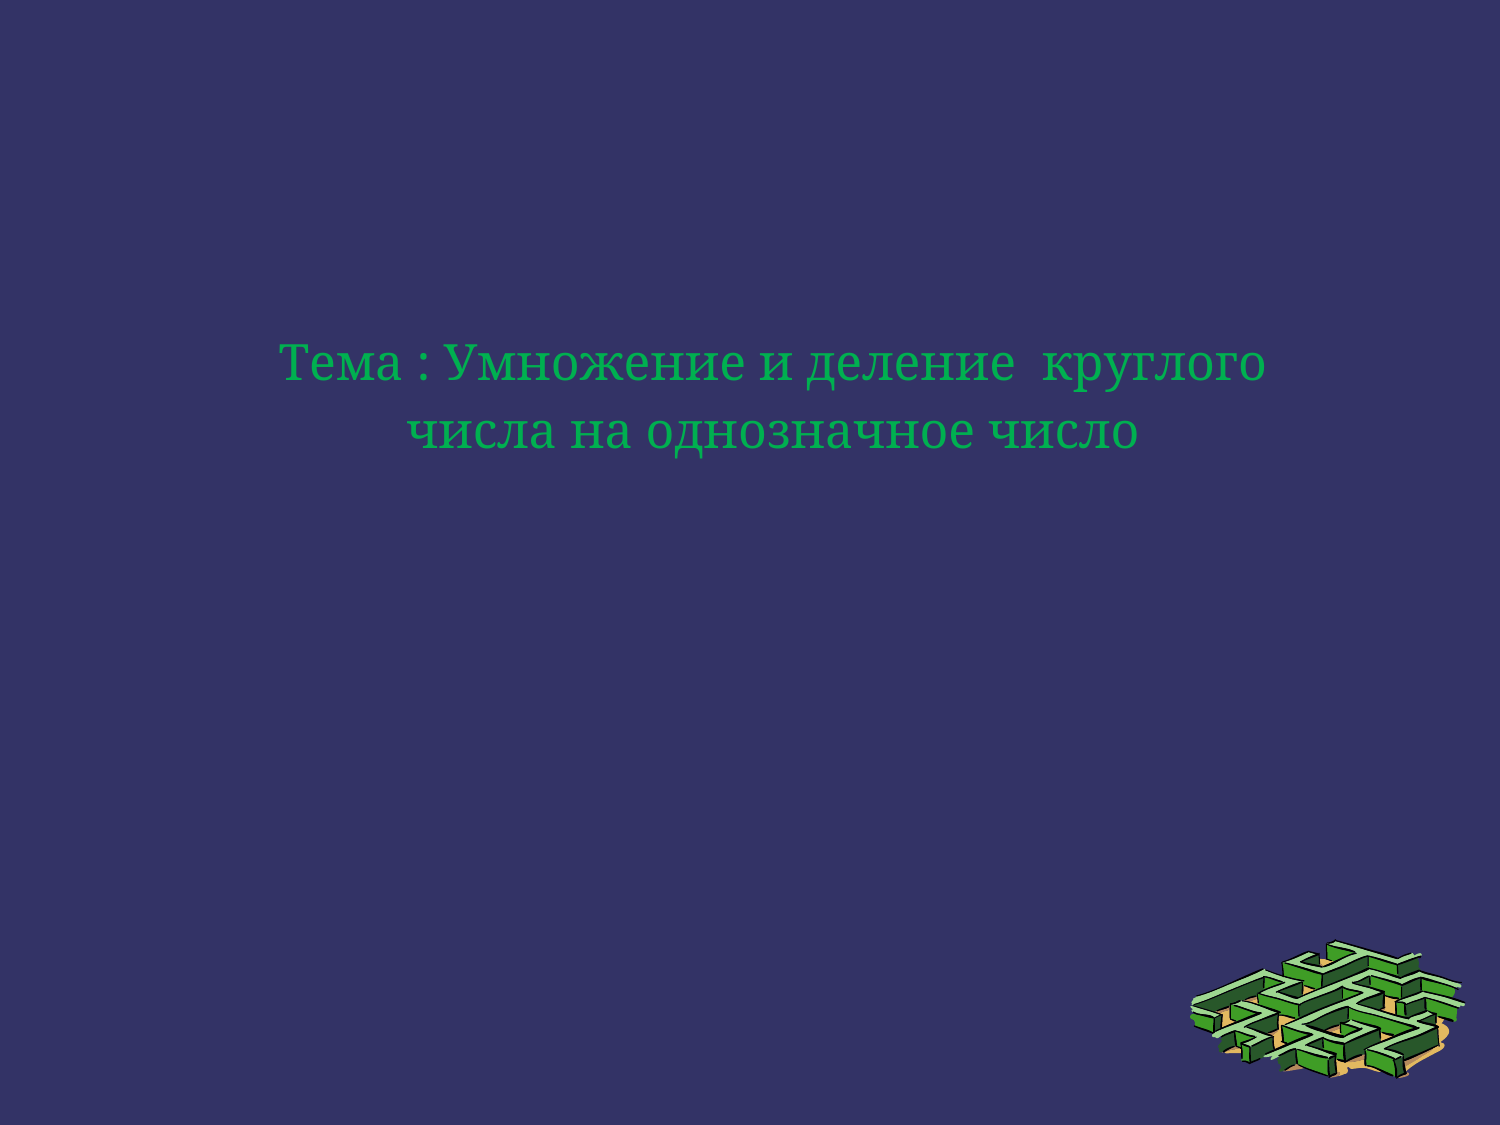

# Тема : Умножение и деление круглого числа на однозначное число